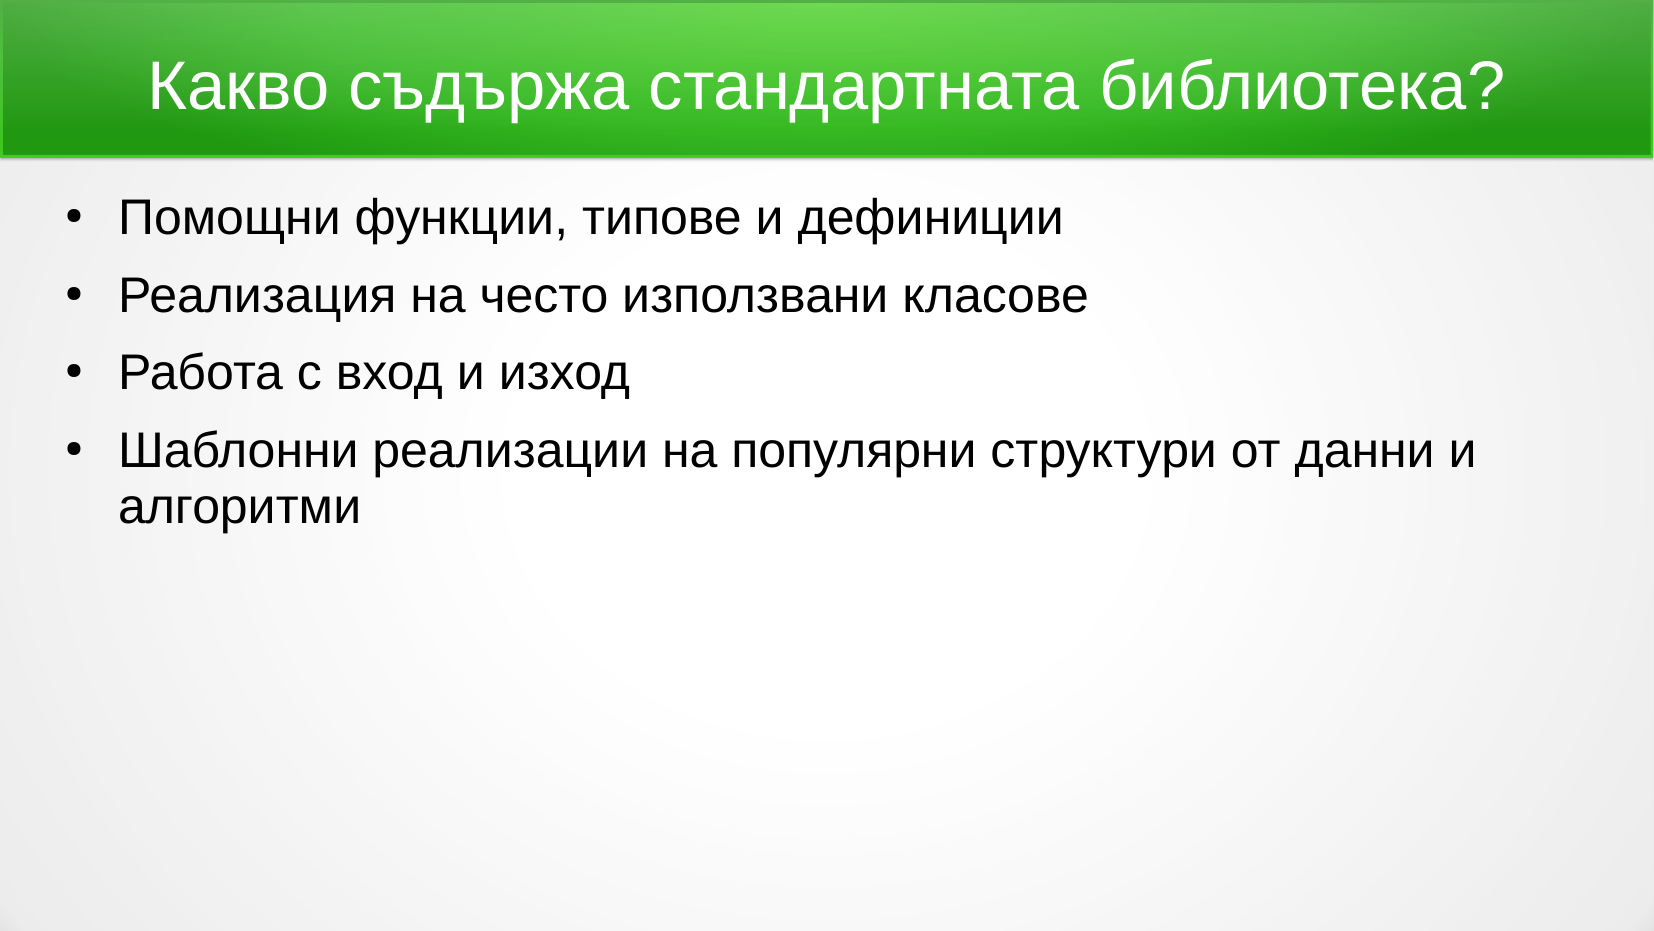

# Какво съдържа стандартната библиотека?
Помощни функции, типове и дефиниции
Реализация на често използвани класове
Работа с вход и изход
Шаблонни реализации на популярни структури от данни и алгоритми